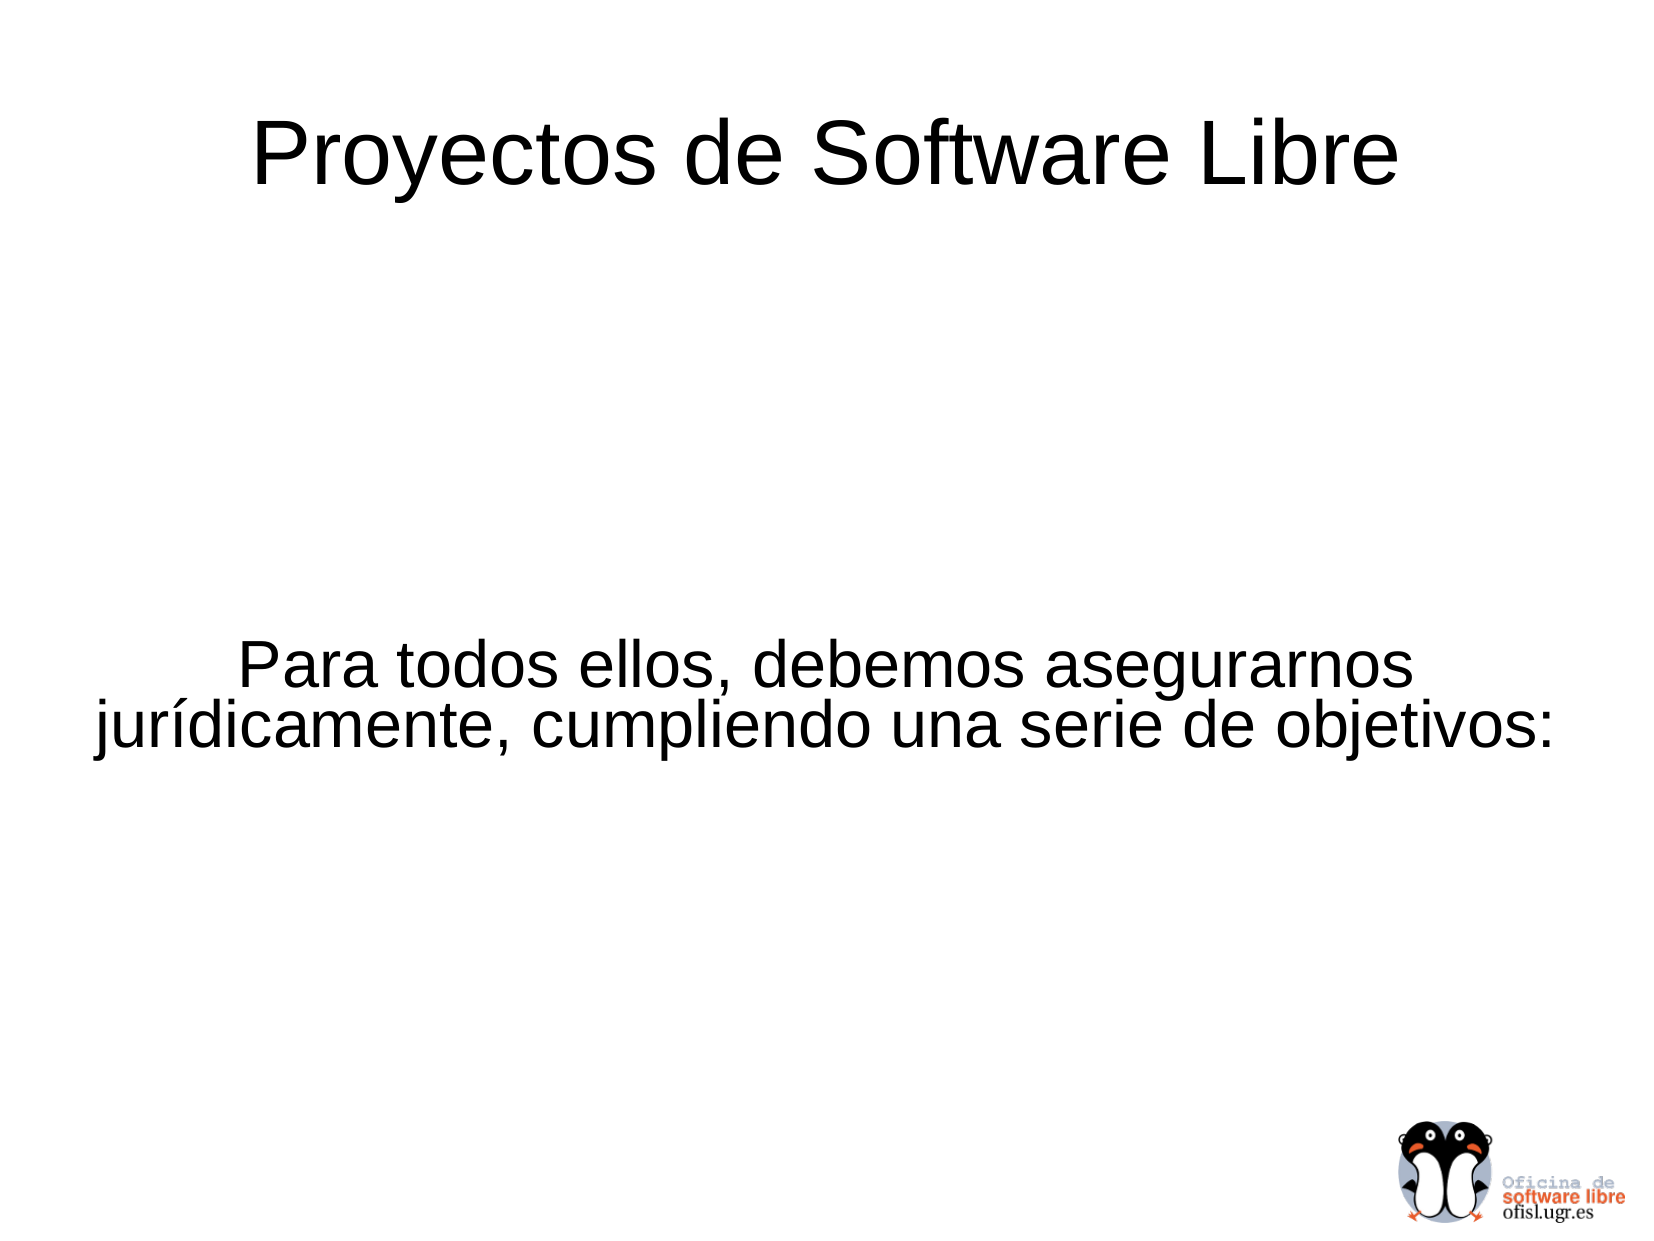

# Proyectos de Software Libre
Para todos ellos, debemos asegurarnos jurídicamente, cumpliendo una serie de objetivos: